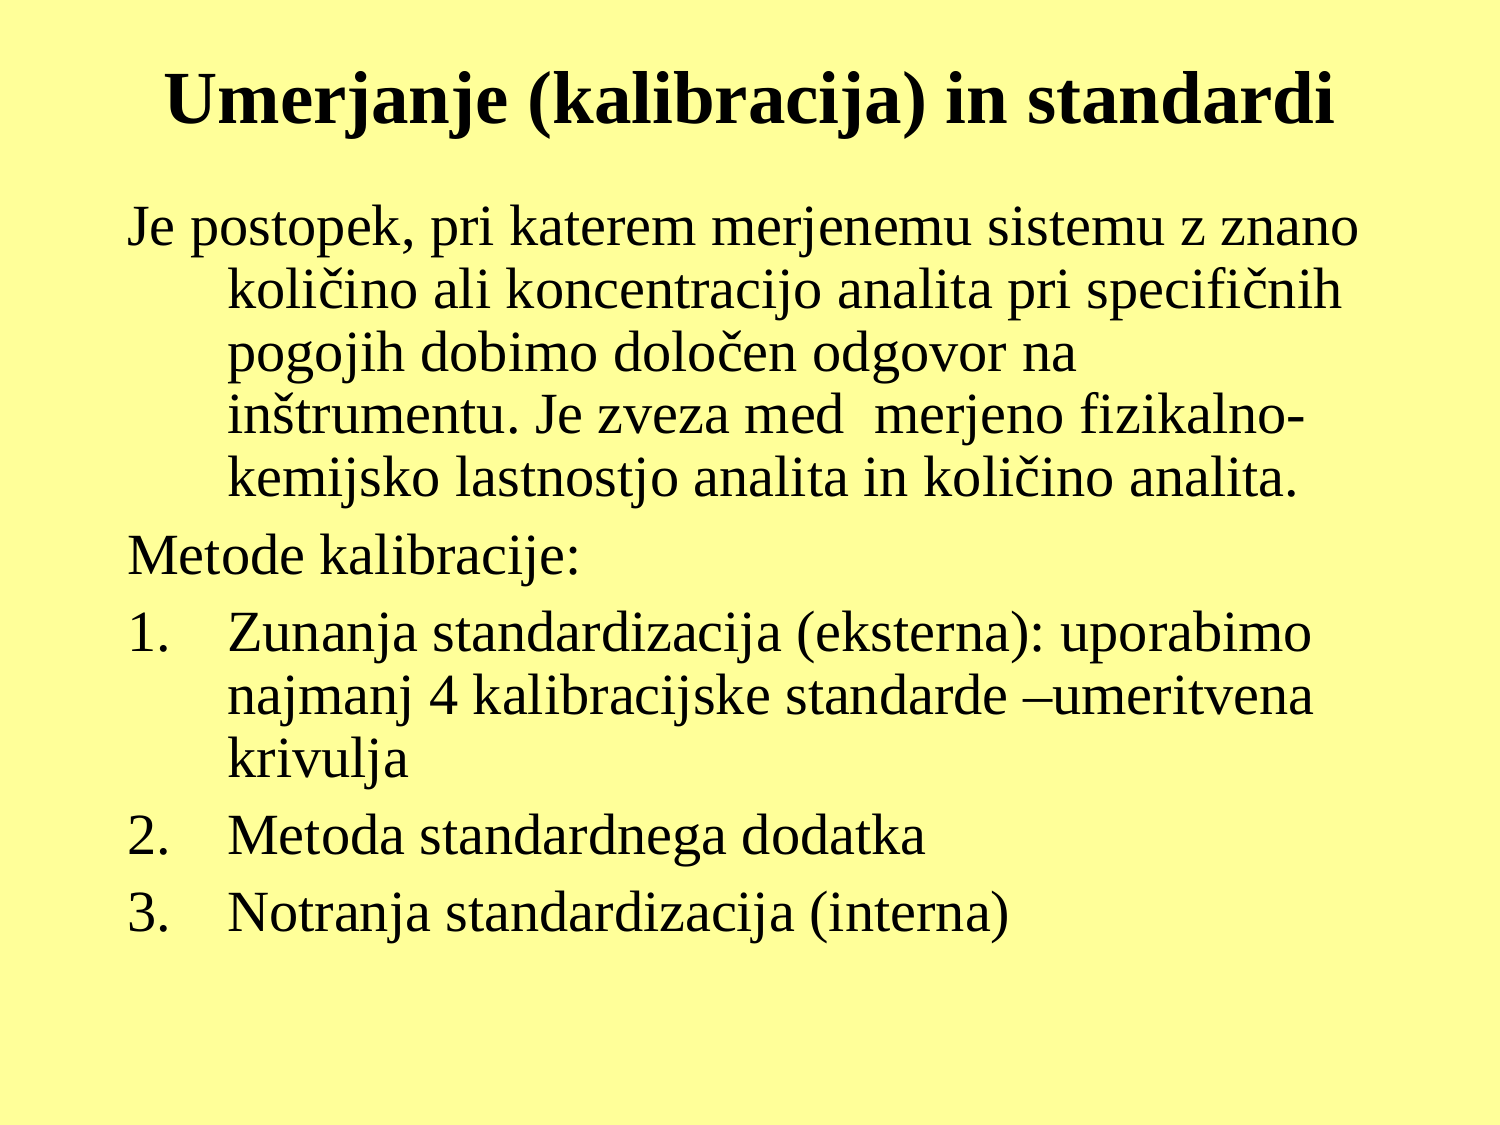

# Umerjanje (kalibracija) in standardi
Je postopek, pri katerem merjenemu sistemu z znano količino ali koncentracijo analita pri specifičnih pogojih dobimo določen odgovor na inštrumentu. Je zveza med merjeno fizikalno-kemijsko lastnostjo analita in količino analita.
Metode kalibracije:
Zunanja standardizacija (eksterna): uporabimo najmanj 4 kalibracijske standarde –umeritvena krivulja
Metoda standardnega dodatka
Notranja standardizacija (interna)